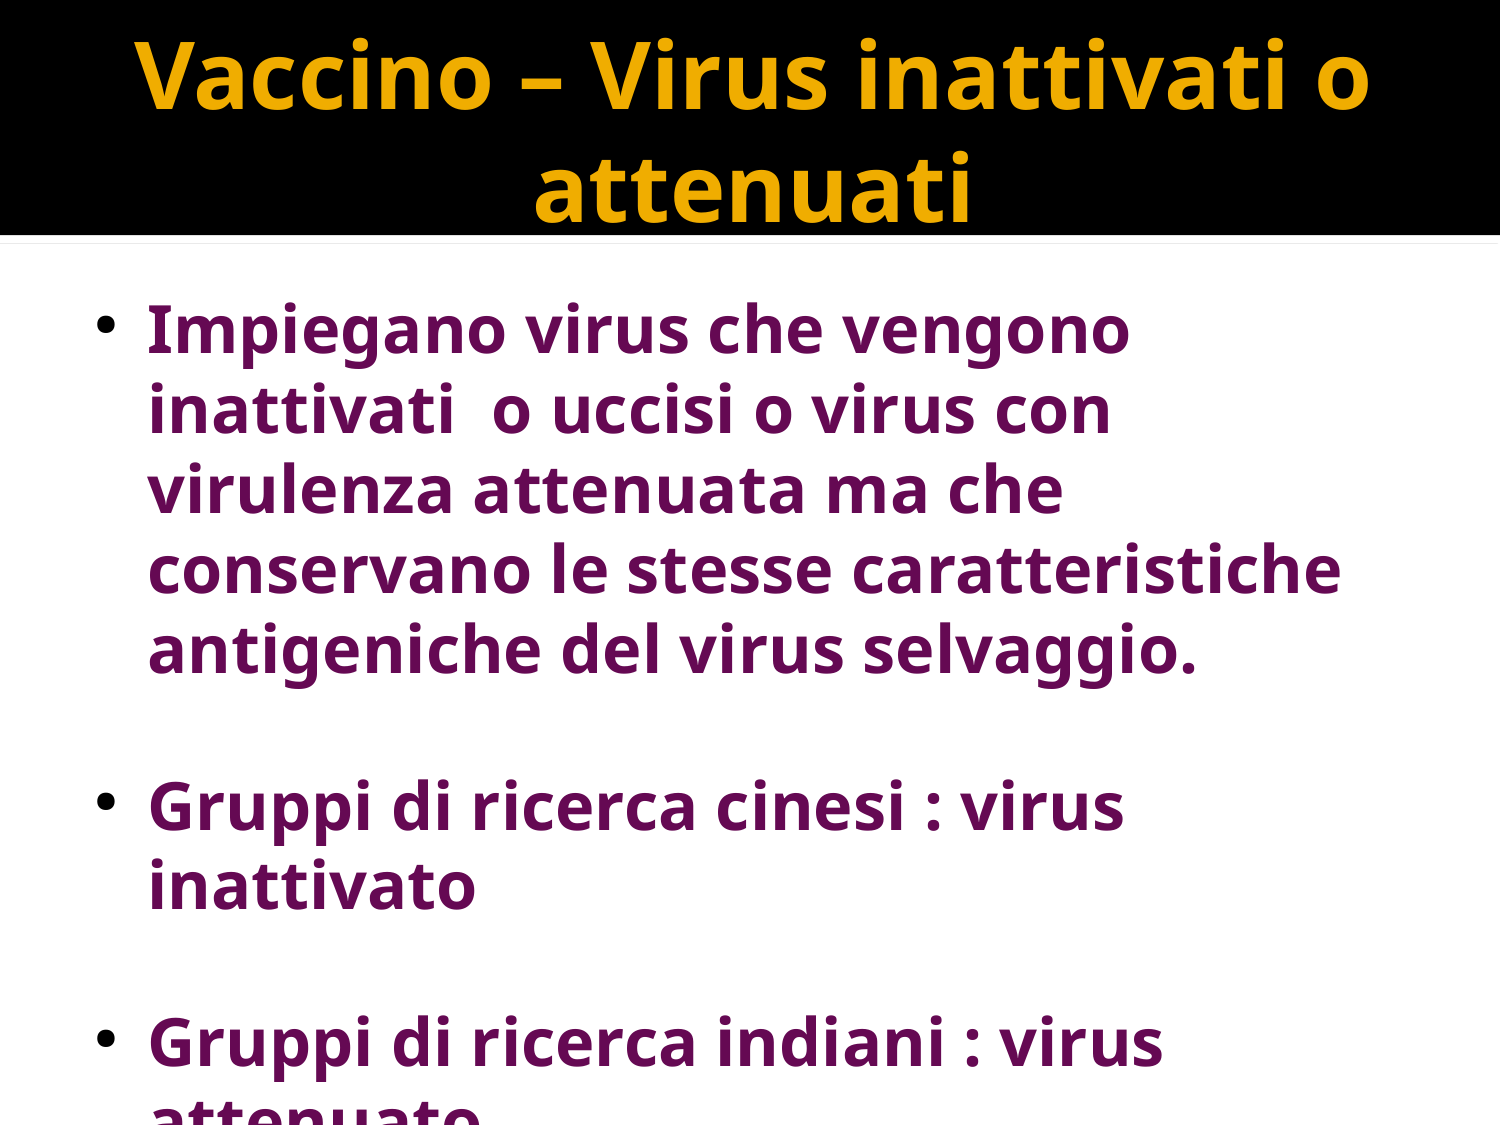

# Vaccino – Virus inattivati o attenuati
Impiegano virus che vengono inattivati o uccisi o virus con virulenza attenuata ma che conservano le stesse caratteristiche antigeniche del virus selvaggio.
Gruppi di ricerca cinesi : virus inattivato
Gruppi di ricerca indiani : virus attenuato